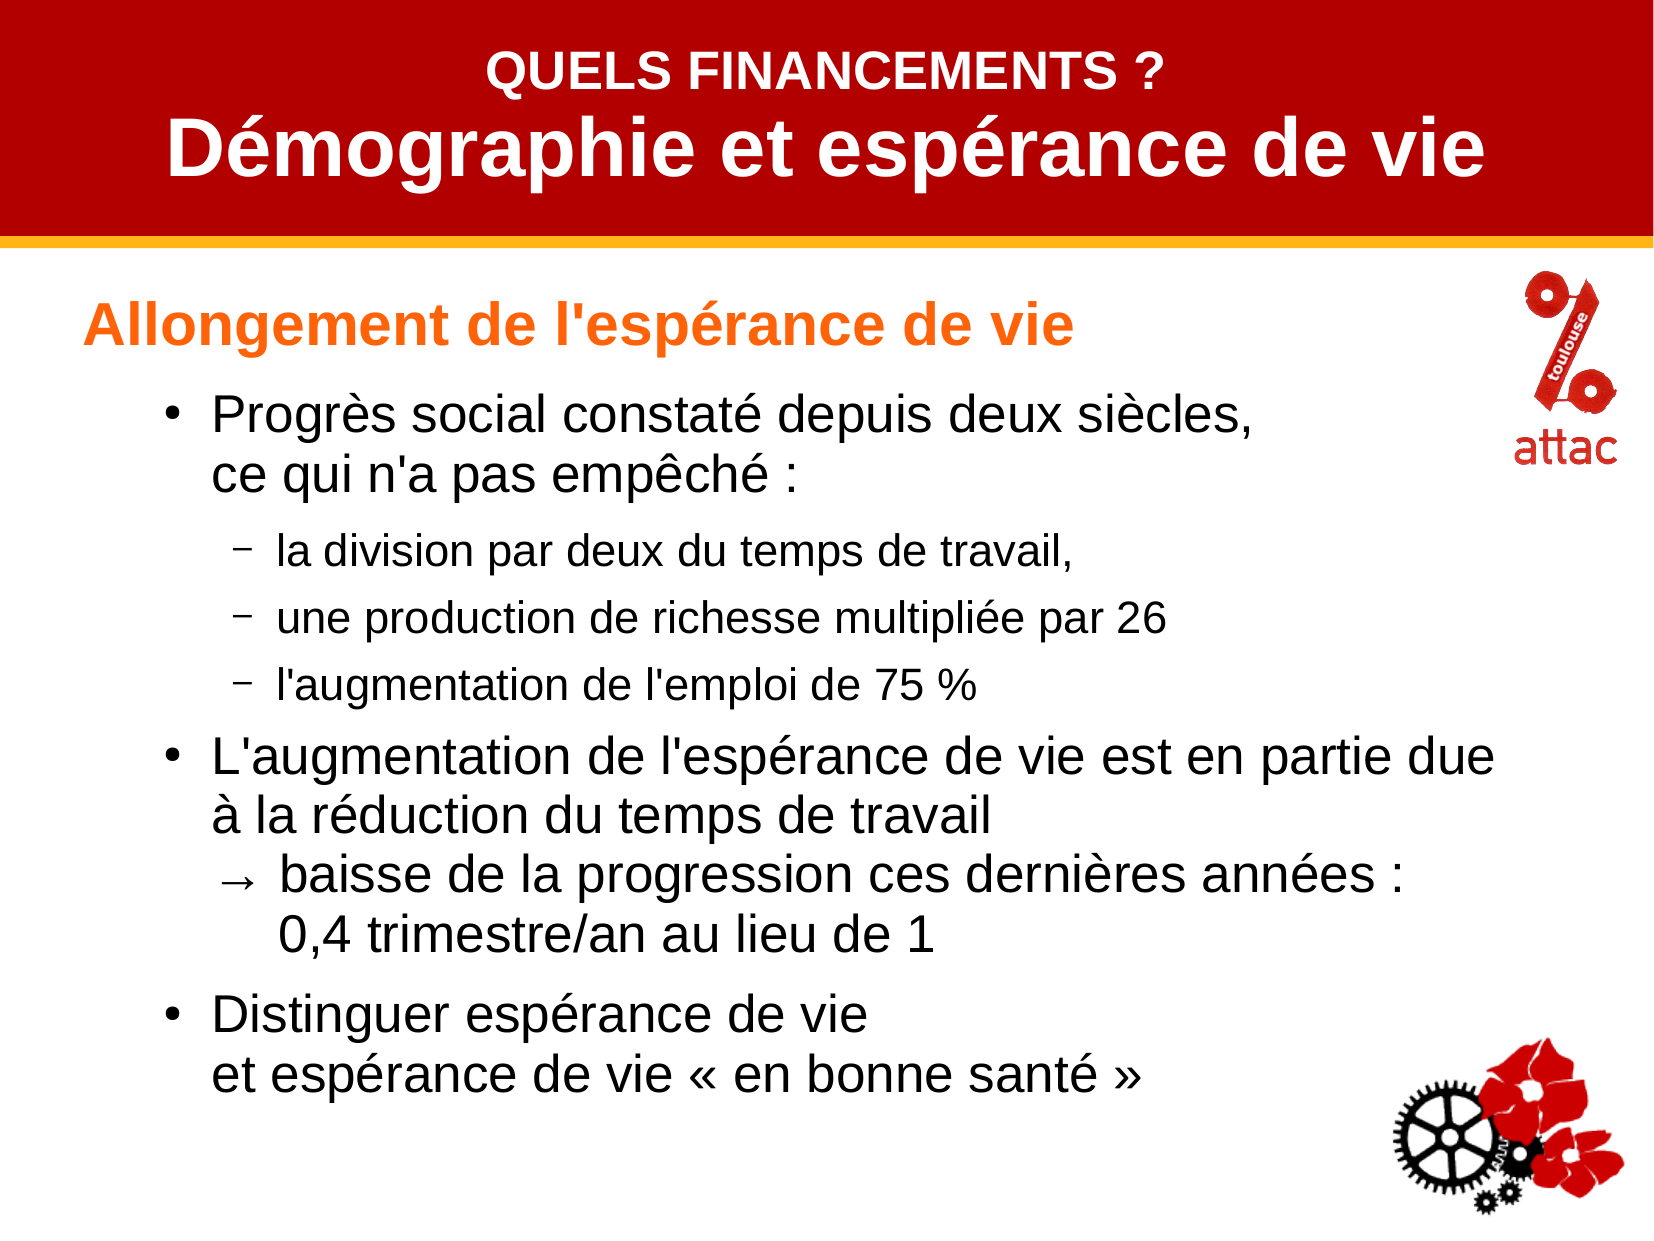

# QUELS FINANCEMENTS ? Démographie et espérance de vie
Allongement de l'espérance de vie
Progrès social constaté depuis deux siècles,
ce qui n'a pas empêché :
la division par deux du temps de travail,
une production de richesse multipliée par 26
l'augmentation de l'emploi de 75 %
L'augmentation de l'espérance de vie est en partie due à la réduction du temps de travail
→ baisse de la progression ces dernières années :
	0,4 trimestre/an au lieu de 1
Distinguer espérance de vie
et espérance de vie « en bonne santé »